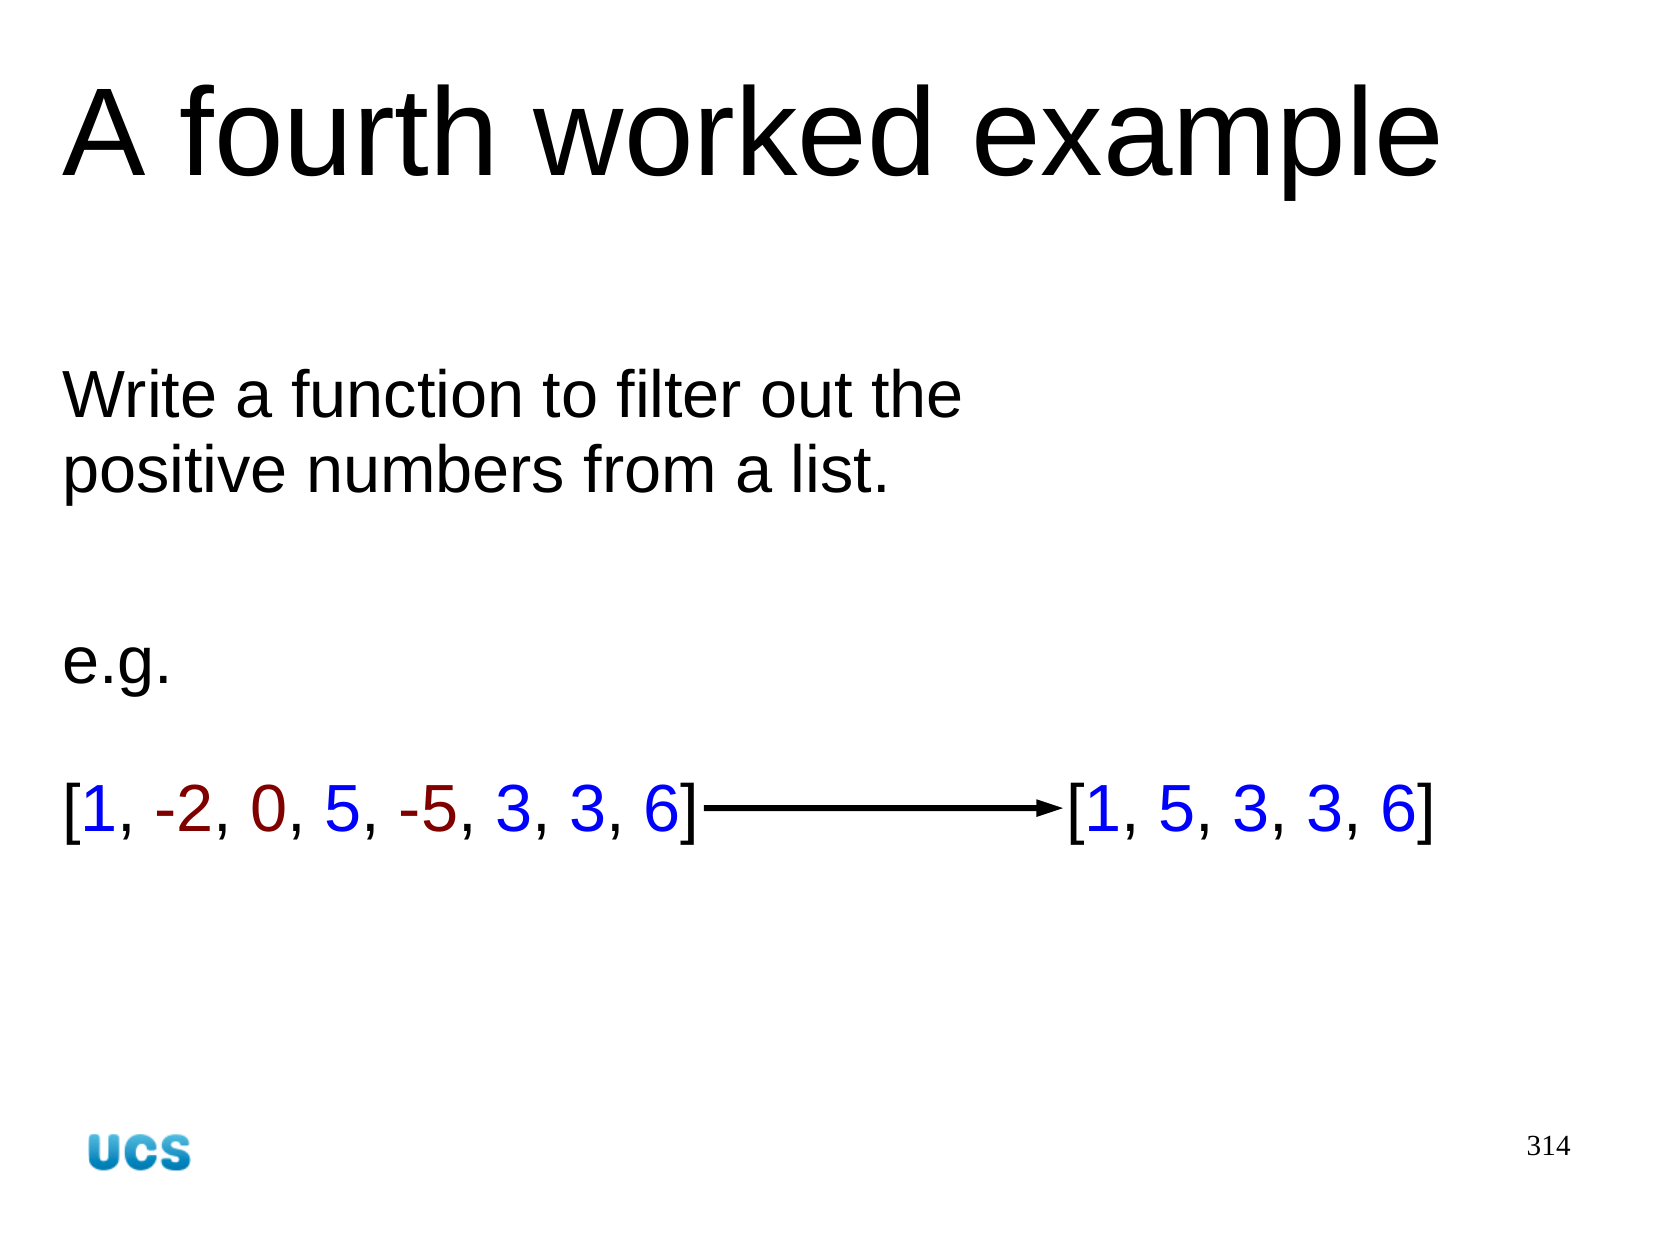

A fourth worked example
Write a function to filter out the
positive numbers from a list.
e.g.
[1, -2, 0, 5, -5, 3, 3, 6]
[1, 5, 3, 3, 6]
314